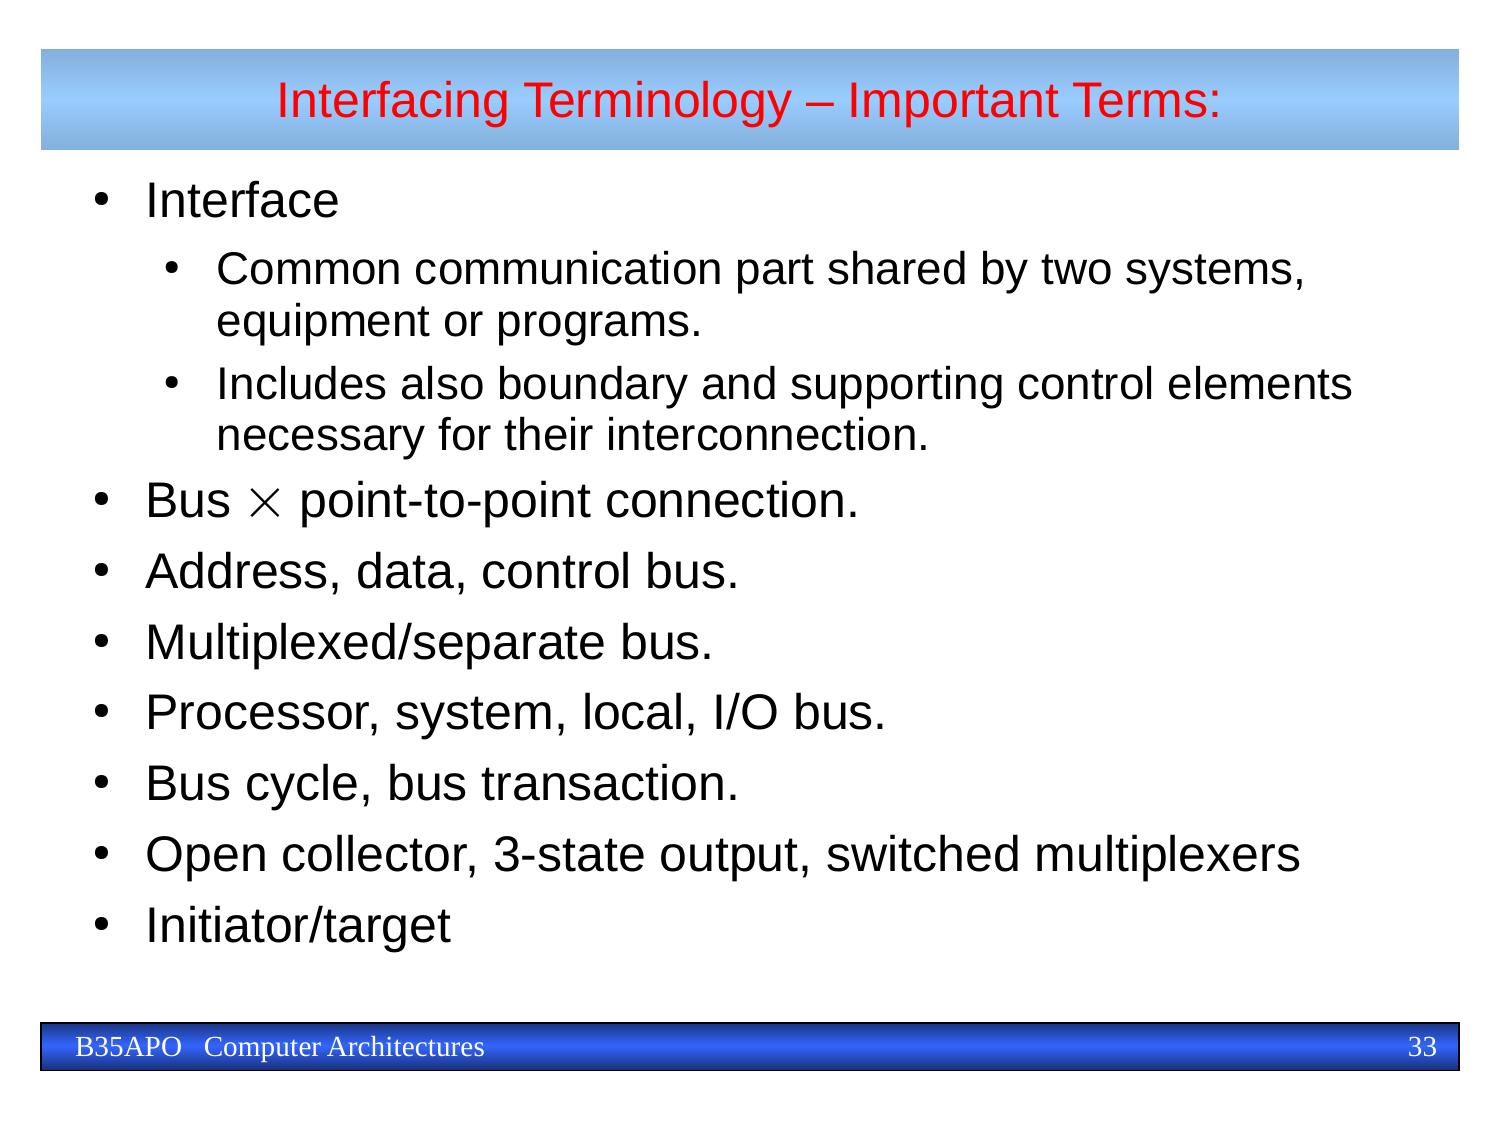

# Interfacing Terminology – Important Terms:
Interface
Common communication part shared by two systems, equipment or programs.
Includes also boundary and supporting control elements necessary for their interconnection.
Bus × point-to-point connection.
Address, data, control bus.
Multiplexed/separate bus.
Processor, system, local, I/O bus.
Bus cycle, bus transaction.
Open collector, 3-state output, switched multiplexers
Initiator/target
B35APO Computer Architectures
33